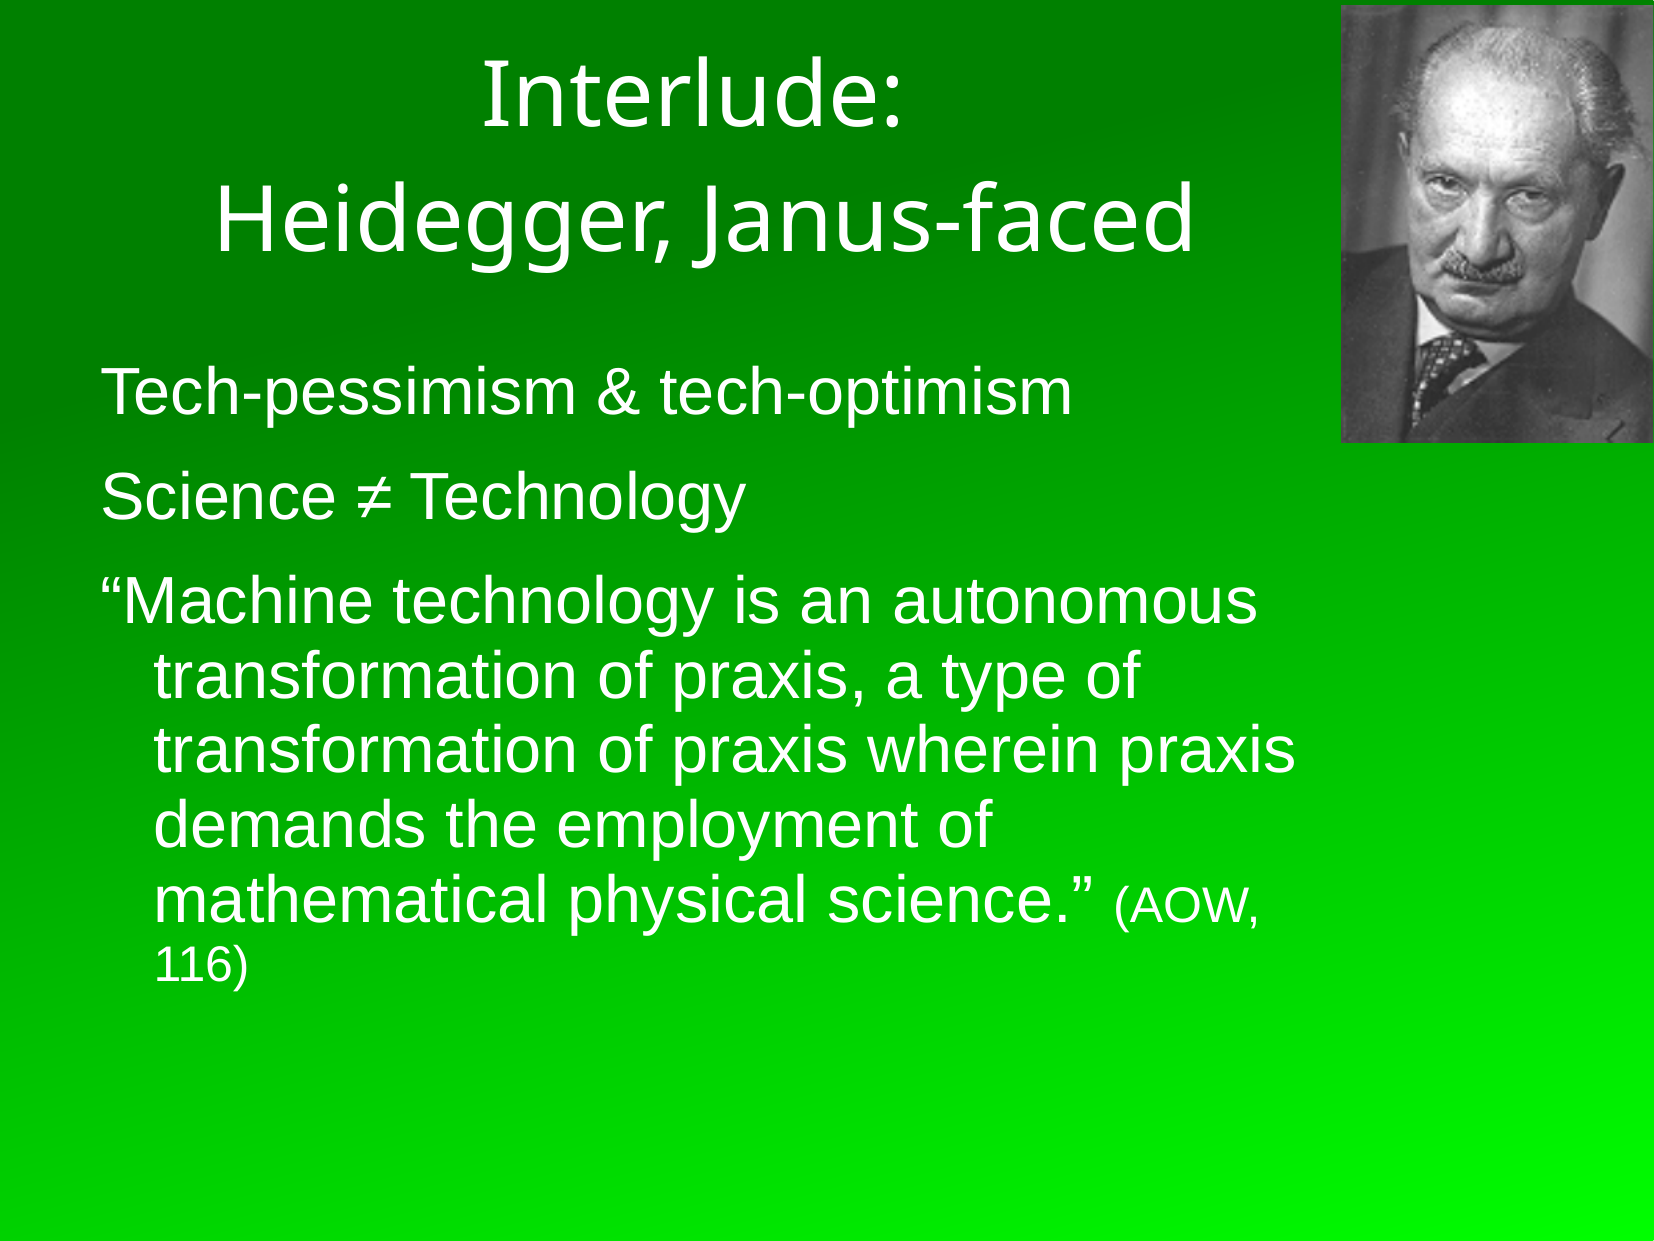

# Interlude: Heidegger, Janus-faced
Tech-pessimism & tech-optimism
Science ≠ Technology
“Machine technology is an autonomous transformation of praxis, a type of transformation of praxis wherein praxis demands the employment of mathematical physical science.” (AOW, 116)